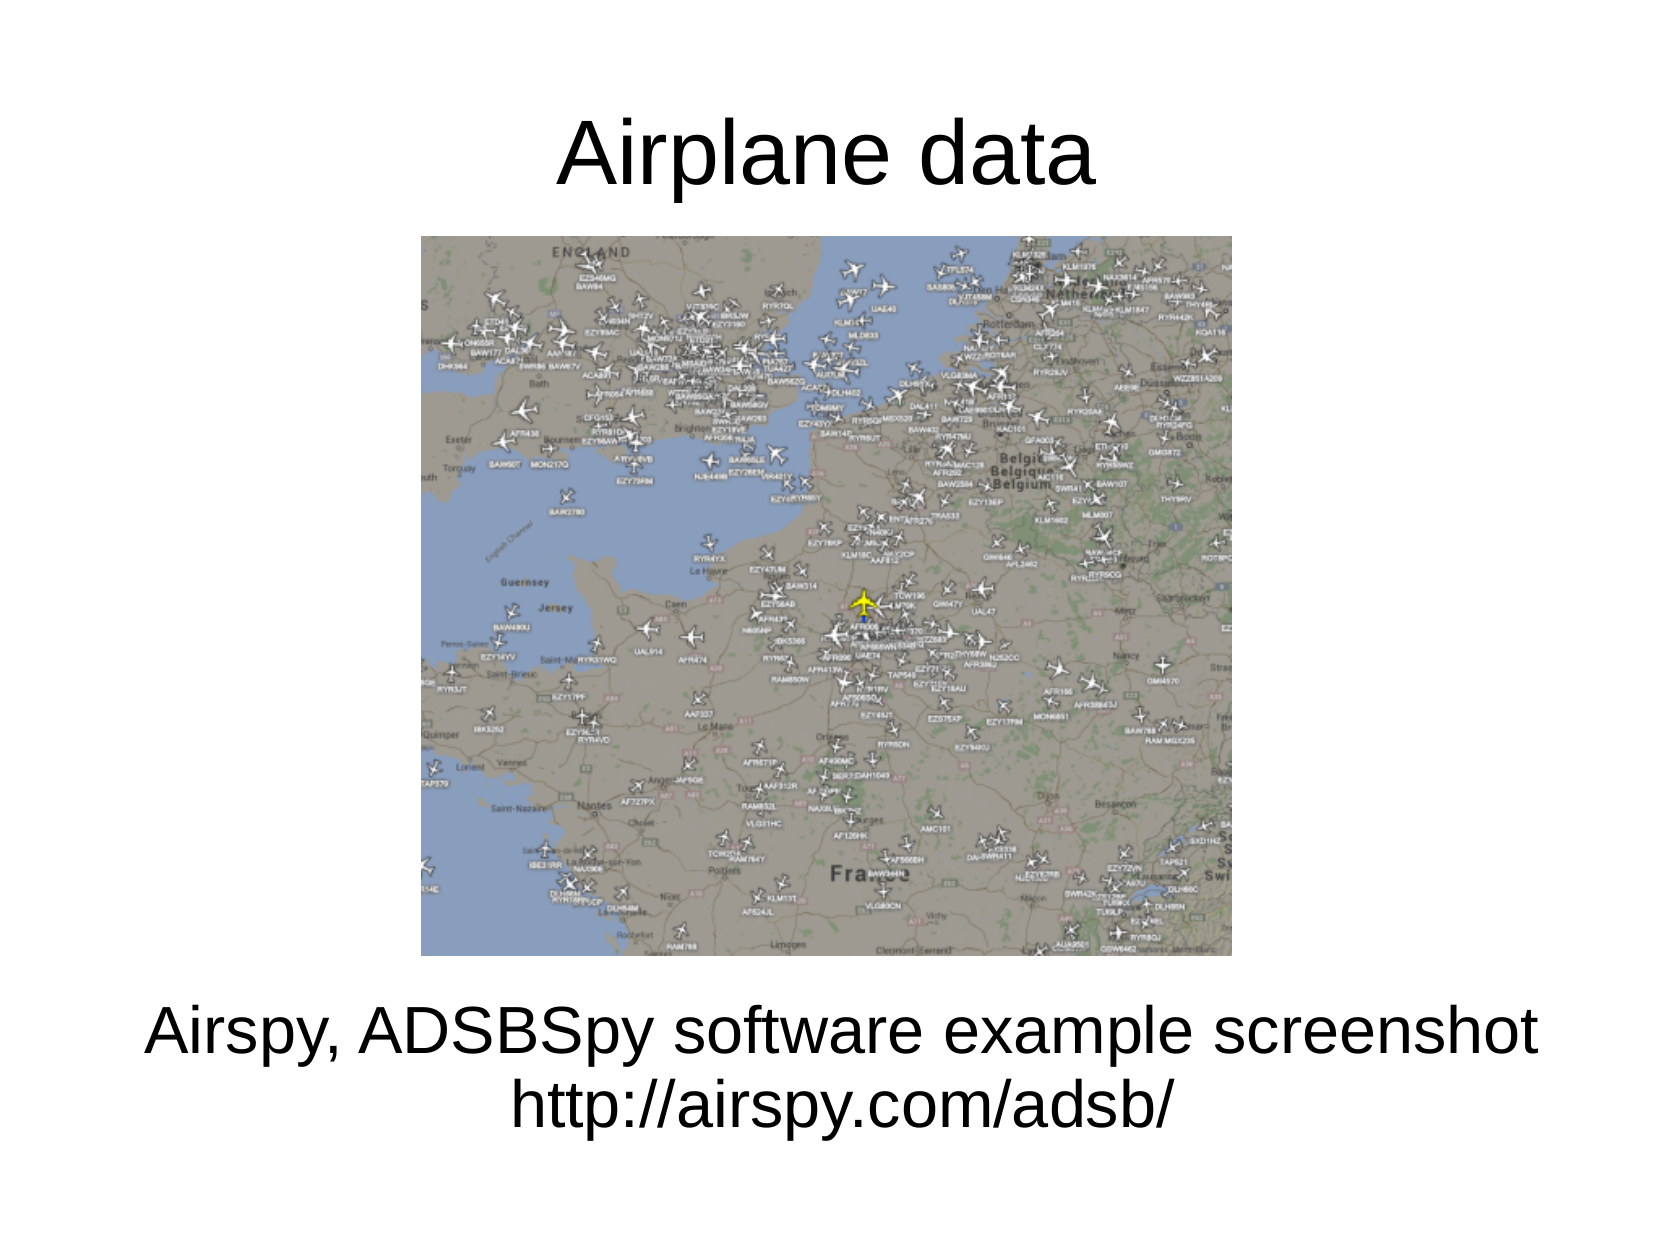

# Airplane data
Airspy, ADSBSpy software example screenshot
http://airspy.com/adsb/